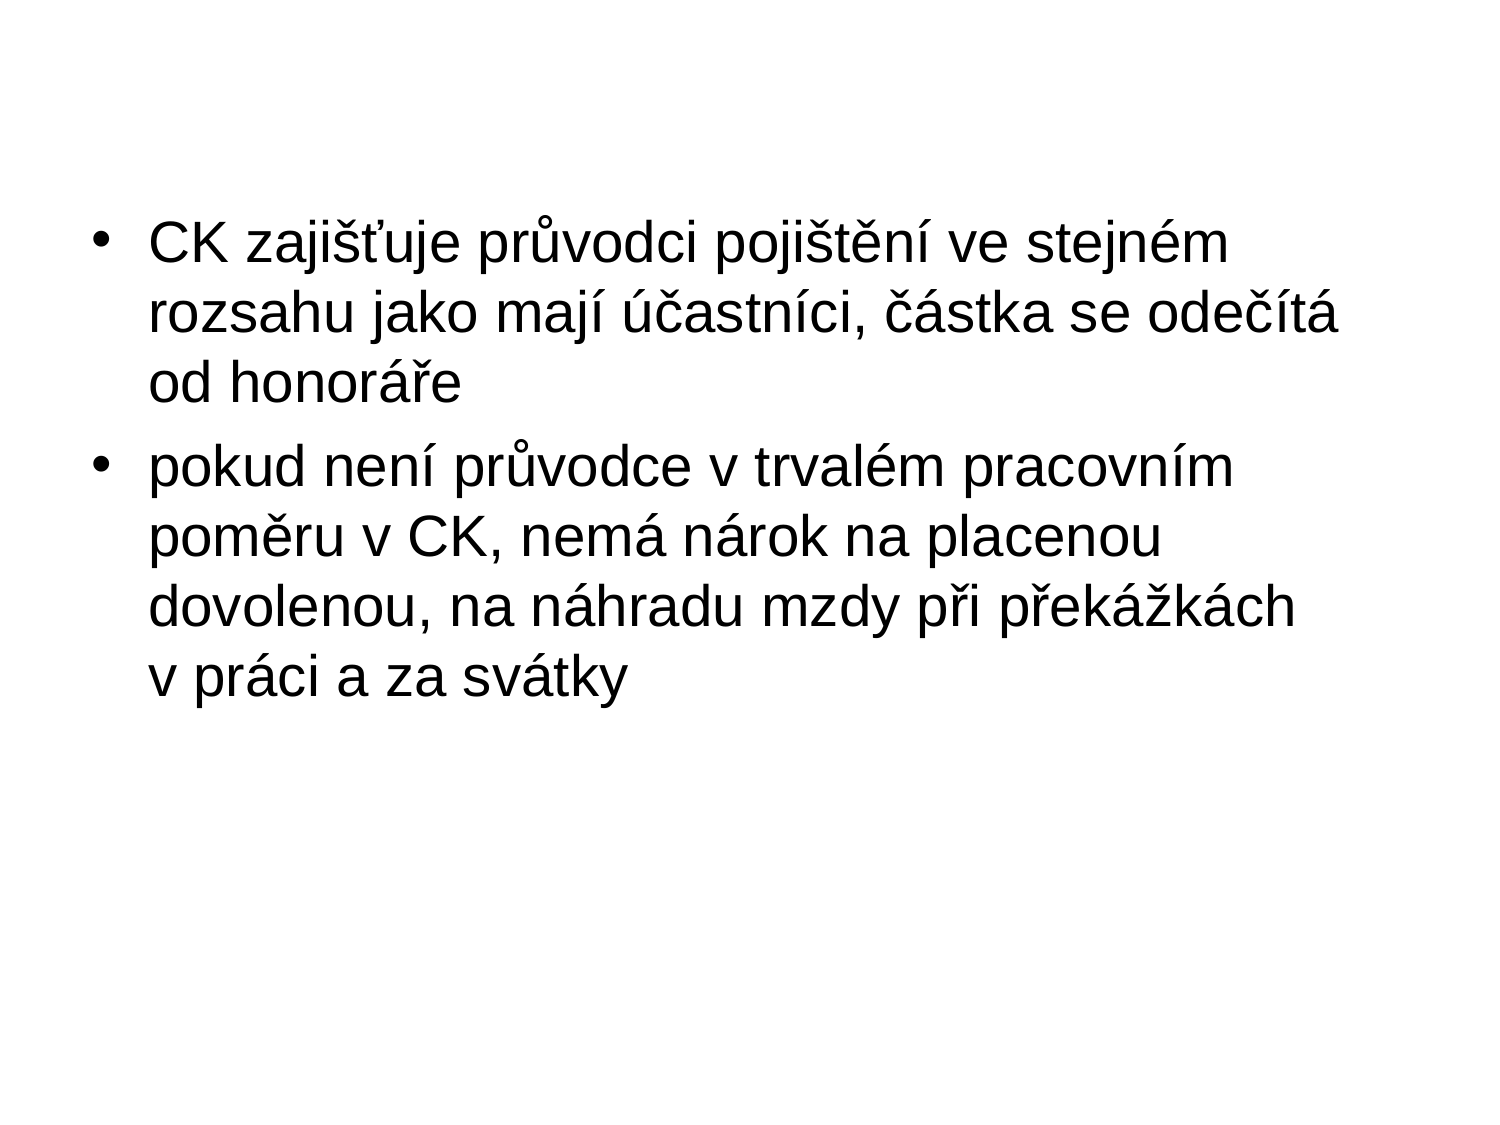

# CK zajišťuje průvodci pojištění ve stejném rozsahu jako mají účastníci, částka se odečítá od honoráře
pokud není průvodce v trvalém pracovním poměru v CK, nemá nárok na placenou dovolenou, na náhradu mzdy při překážkách
v práci a za svátky